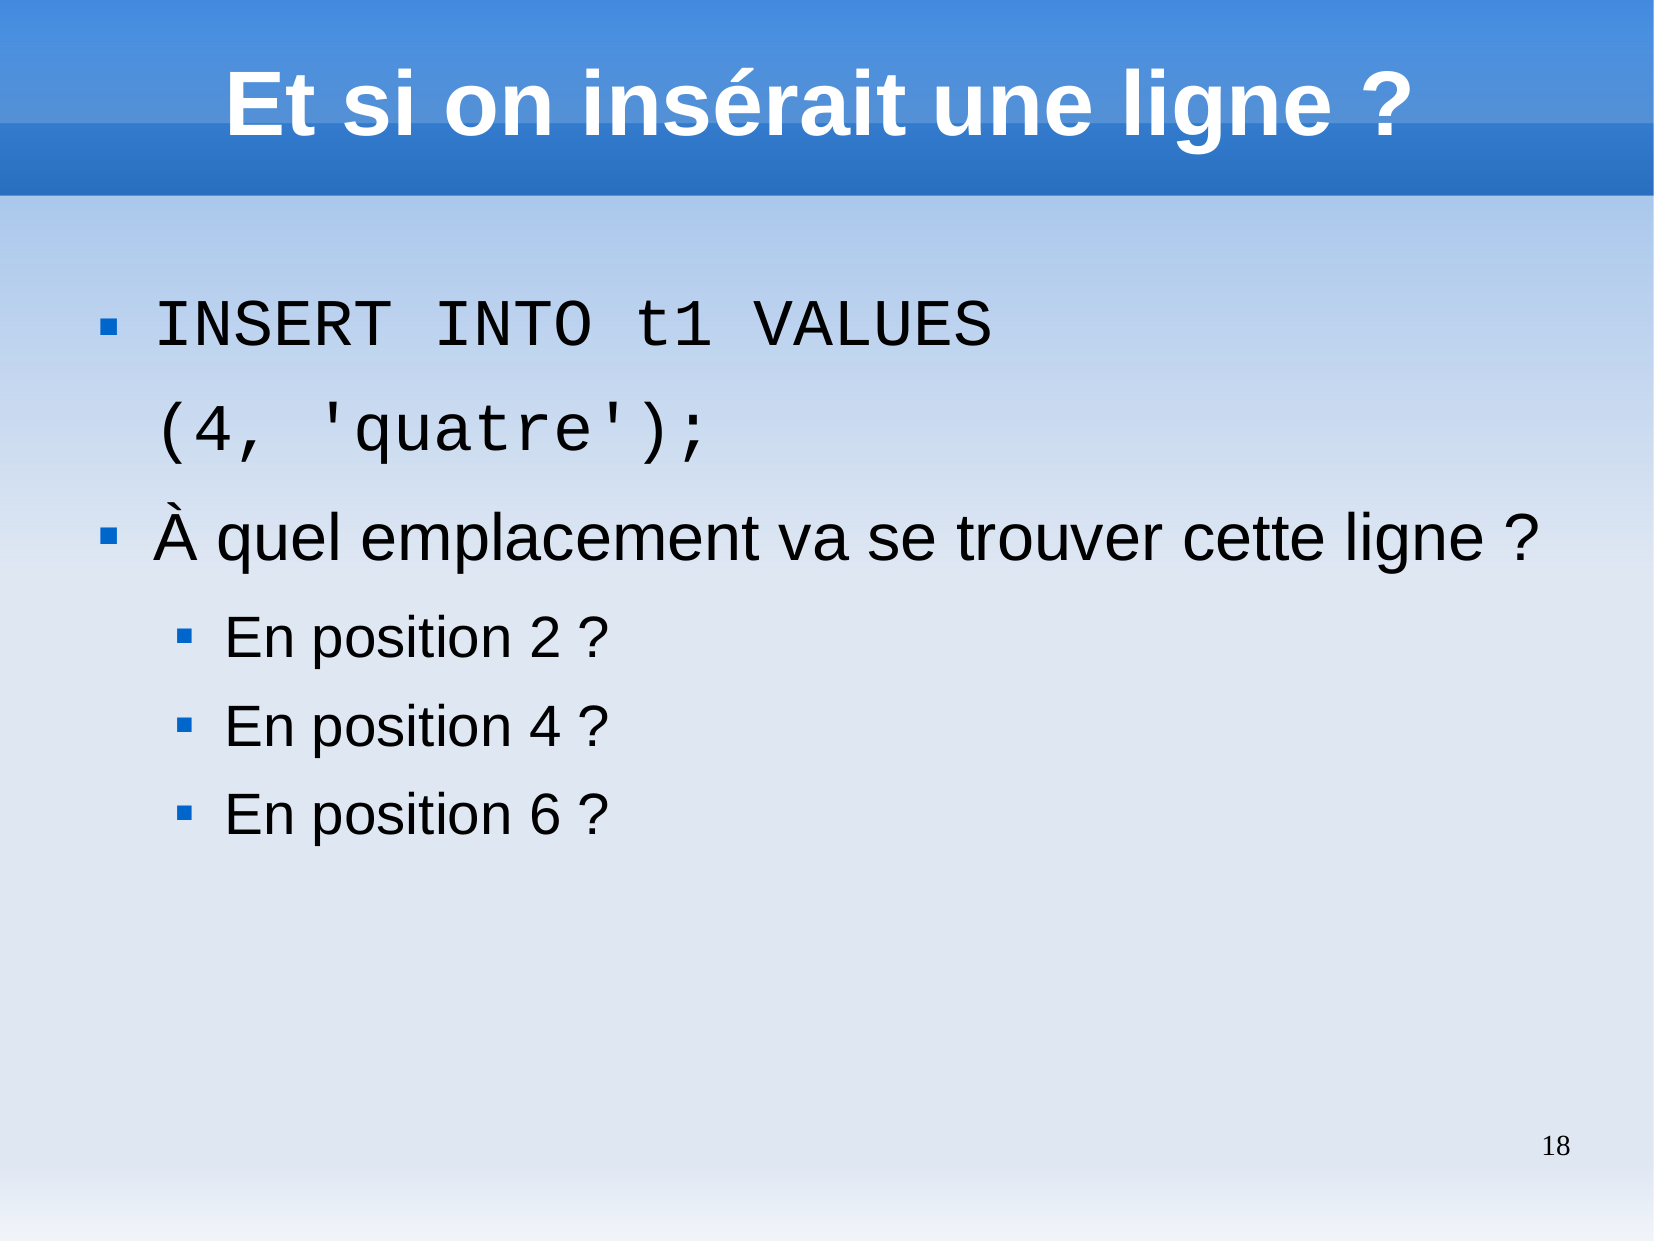

# Et si on insérait une ligne ?
INSERT INTO t1 VALUES
(4, 'quatre');
À quel emplacement va se trouver cette ligne ?
En position 2 ?
En position 4 ?
En position 6 ?
18